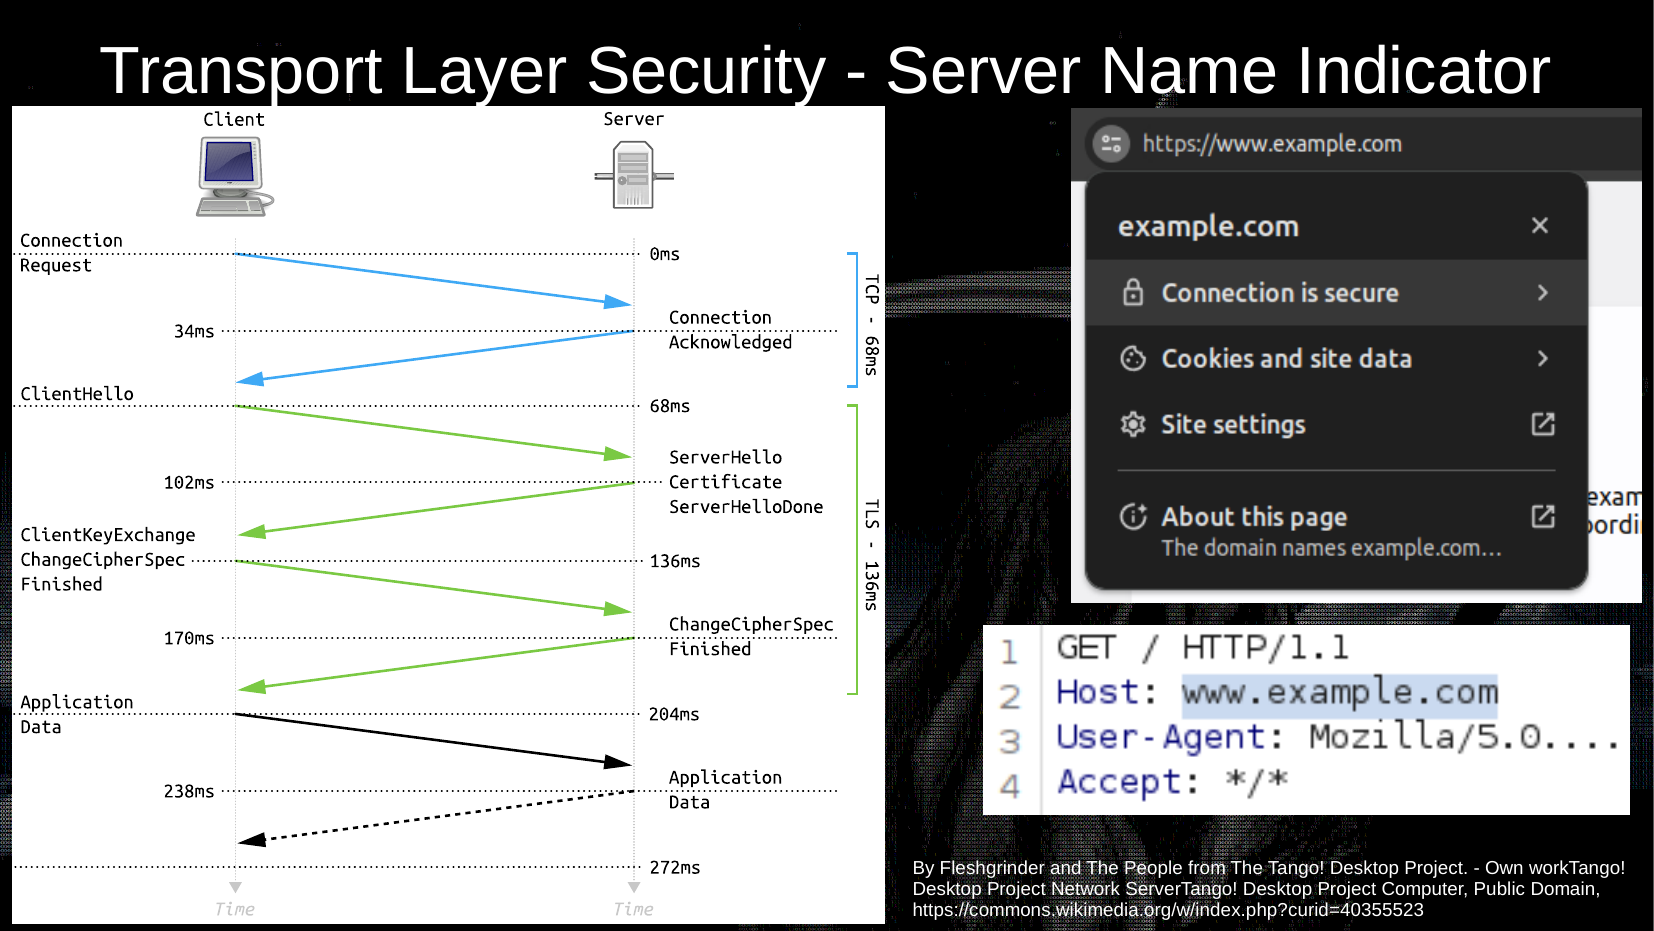

# Transport Layer Security - Server Name Indicator
By Fleshgrinder and The People from The Tango! Desktop Project. - Own workTango! Desktop Project Network ServerTango! Desktop Project Computer, Public Domain, https://commons.wikimedia.org/w/index.php?curid=40355523